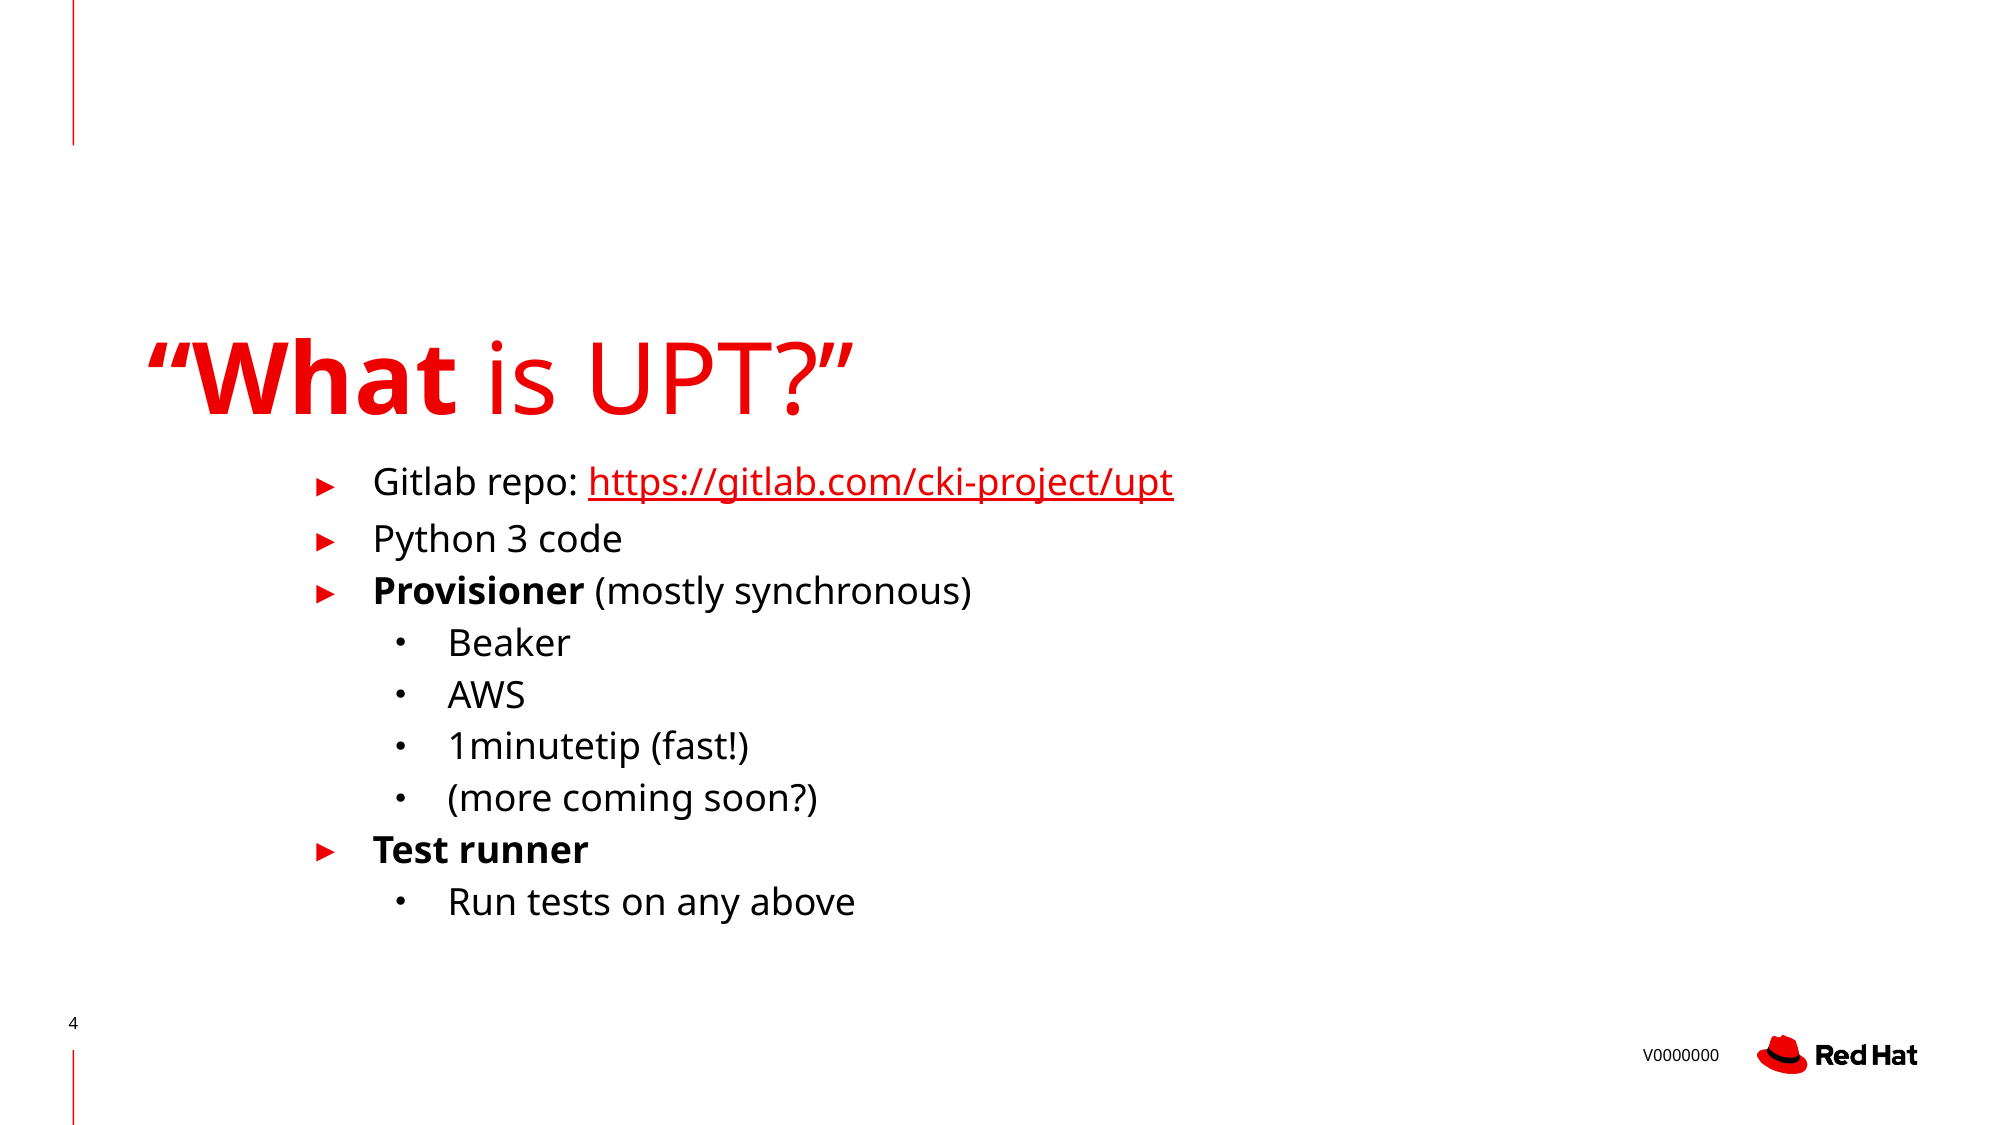

# “What is UPT?”
Gitlab repo: https://gitlab.com/cki-project/upt
Python 3 code
Provisioner (mostly synchronous)
Beaker
AWS
1minutetip (fast!)
(more coming soon?)
Test runner
Run tests on any above